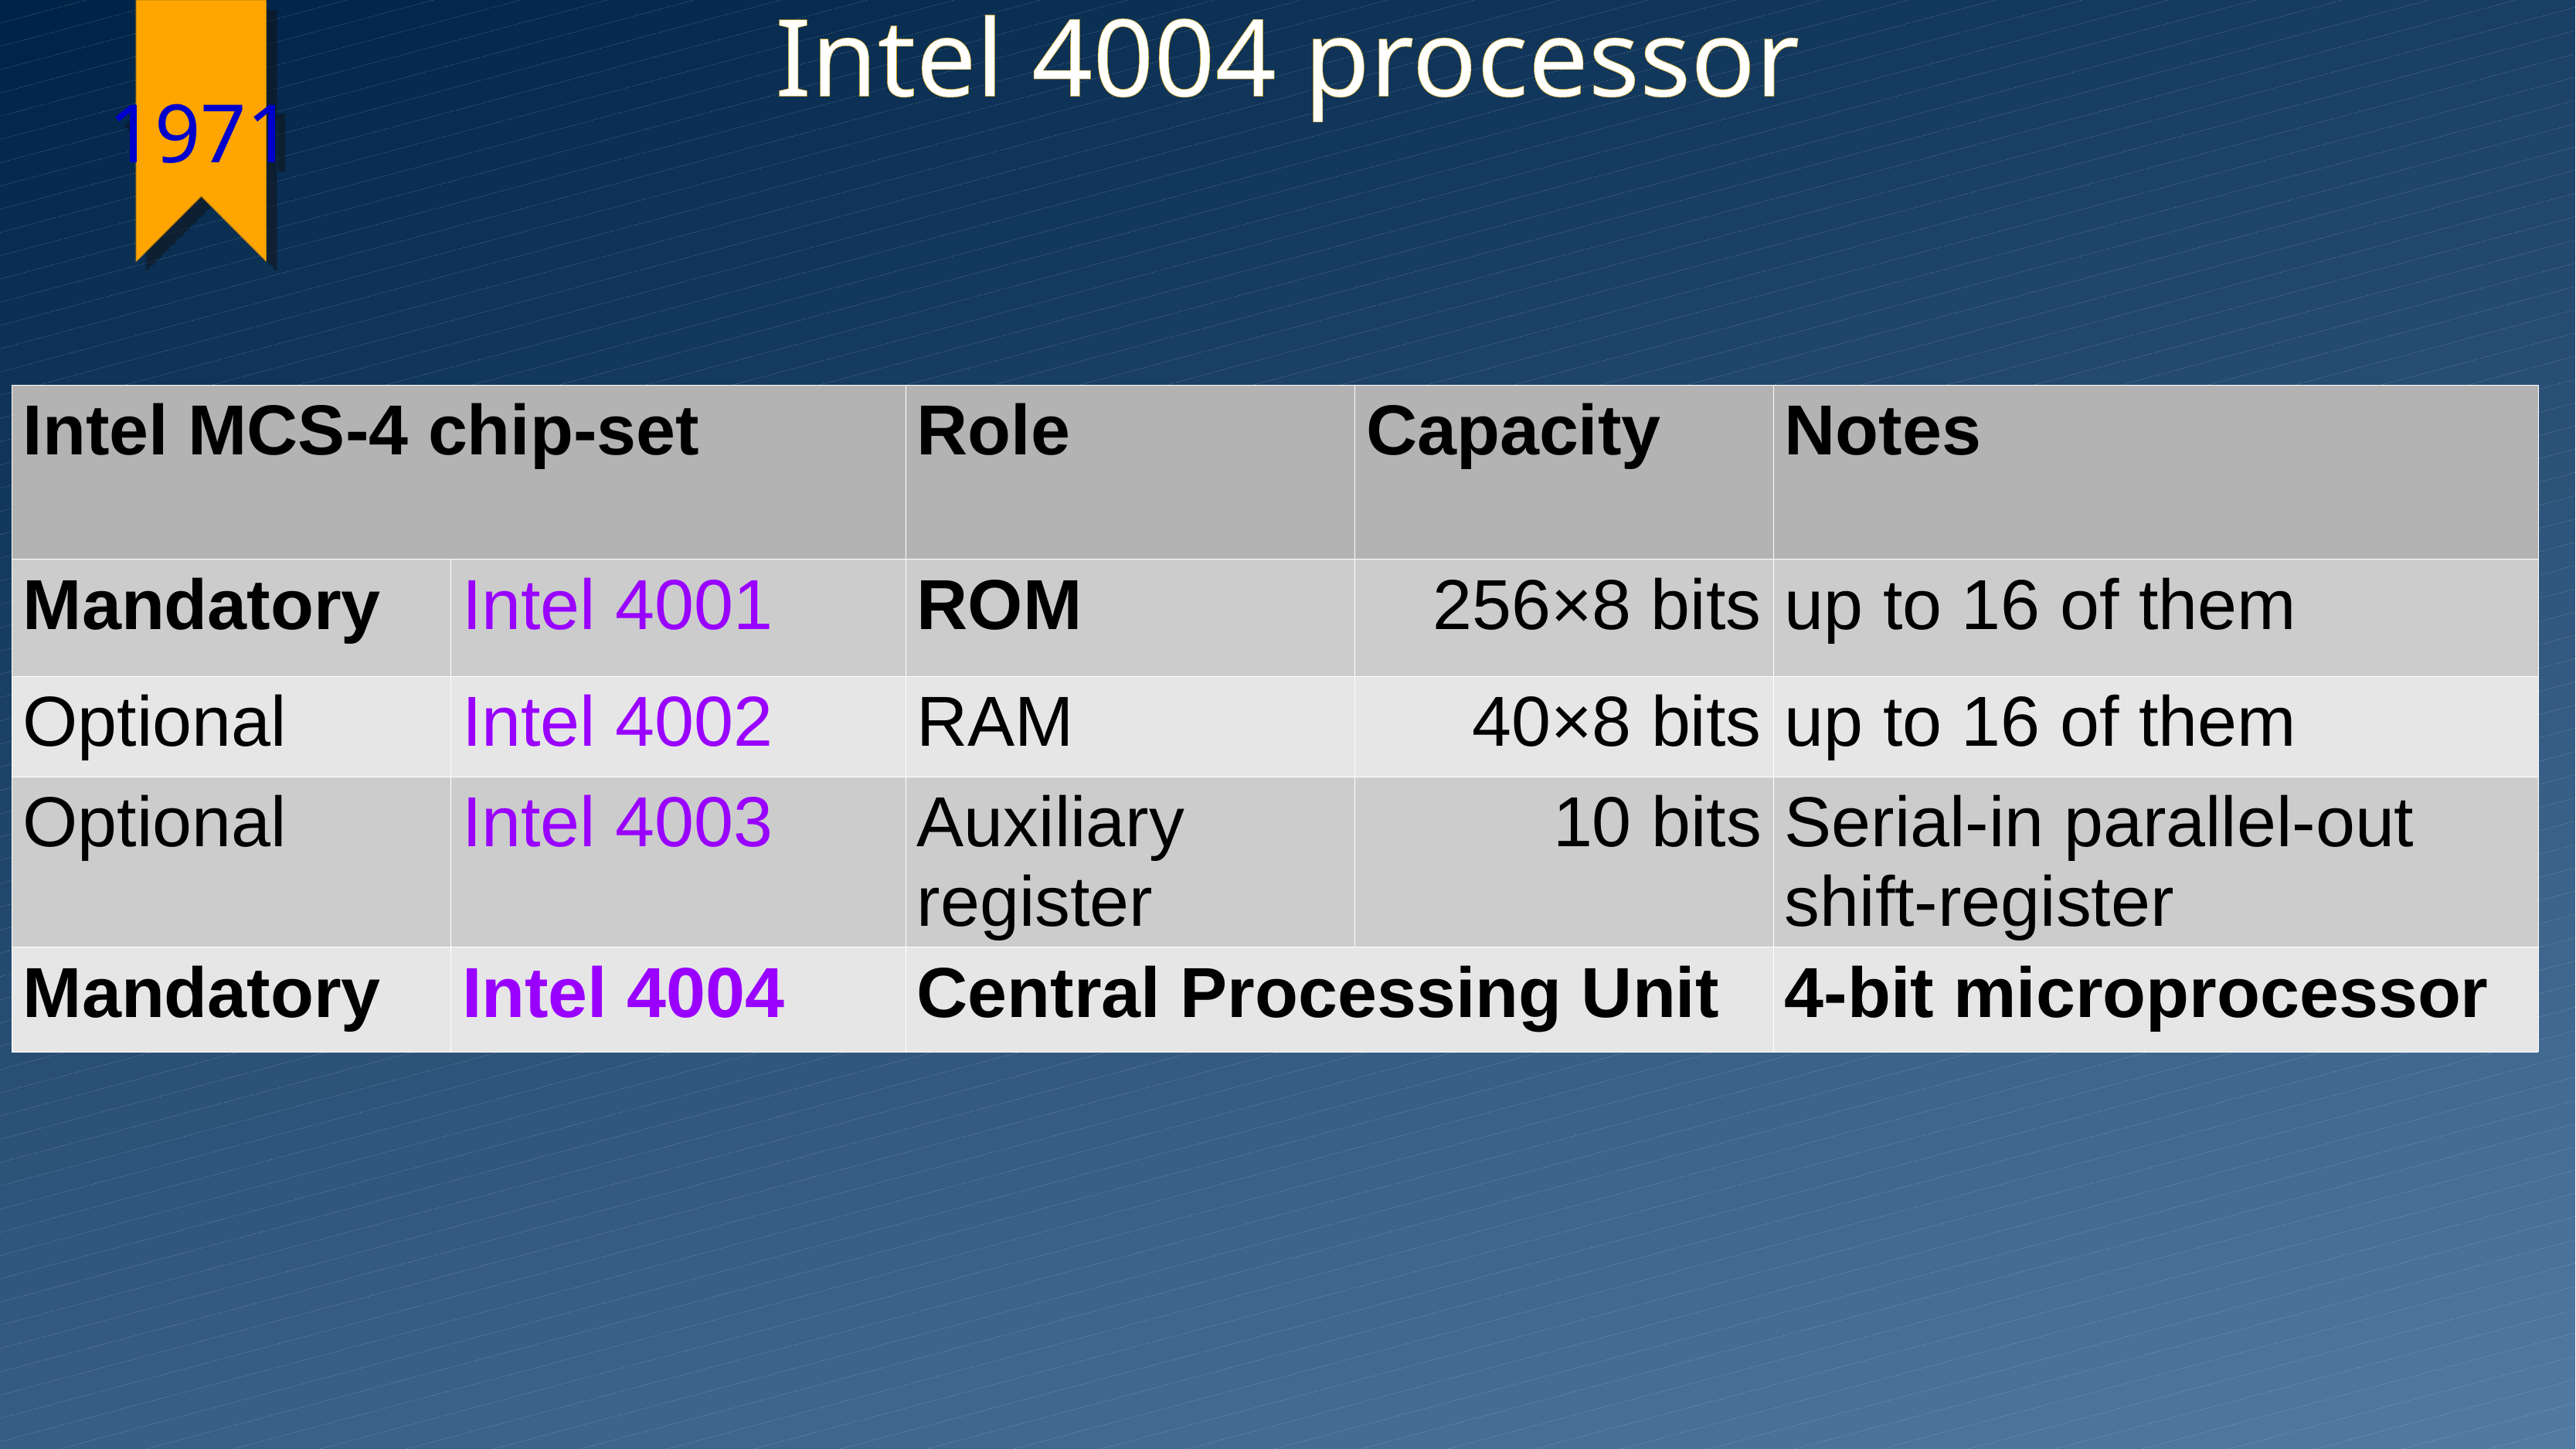

1971
# Intel 4004 processor
| Intel MCS-4 chip-set | | Role | Capacity | Notes |
| --- | --- | --- | --- | --- |
| Mandatory | Intel 4001 | ROM | 256×8 bits | up to 16 of them |
| Optional | Intel 4002 | RAM | 40×8 bits | up to 16 of them |
| Optional | Intel 4003 | Auxiliary register | 10 bits | Serial-in parallel-out shift-register |
| Mandatory | Intel 4004 | Central Processing Unit | | 4-bit microprocessor |